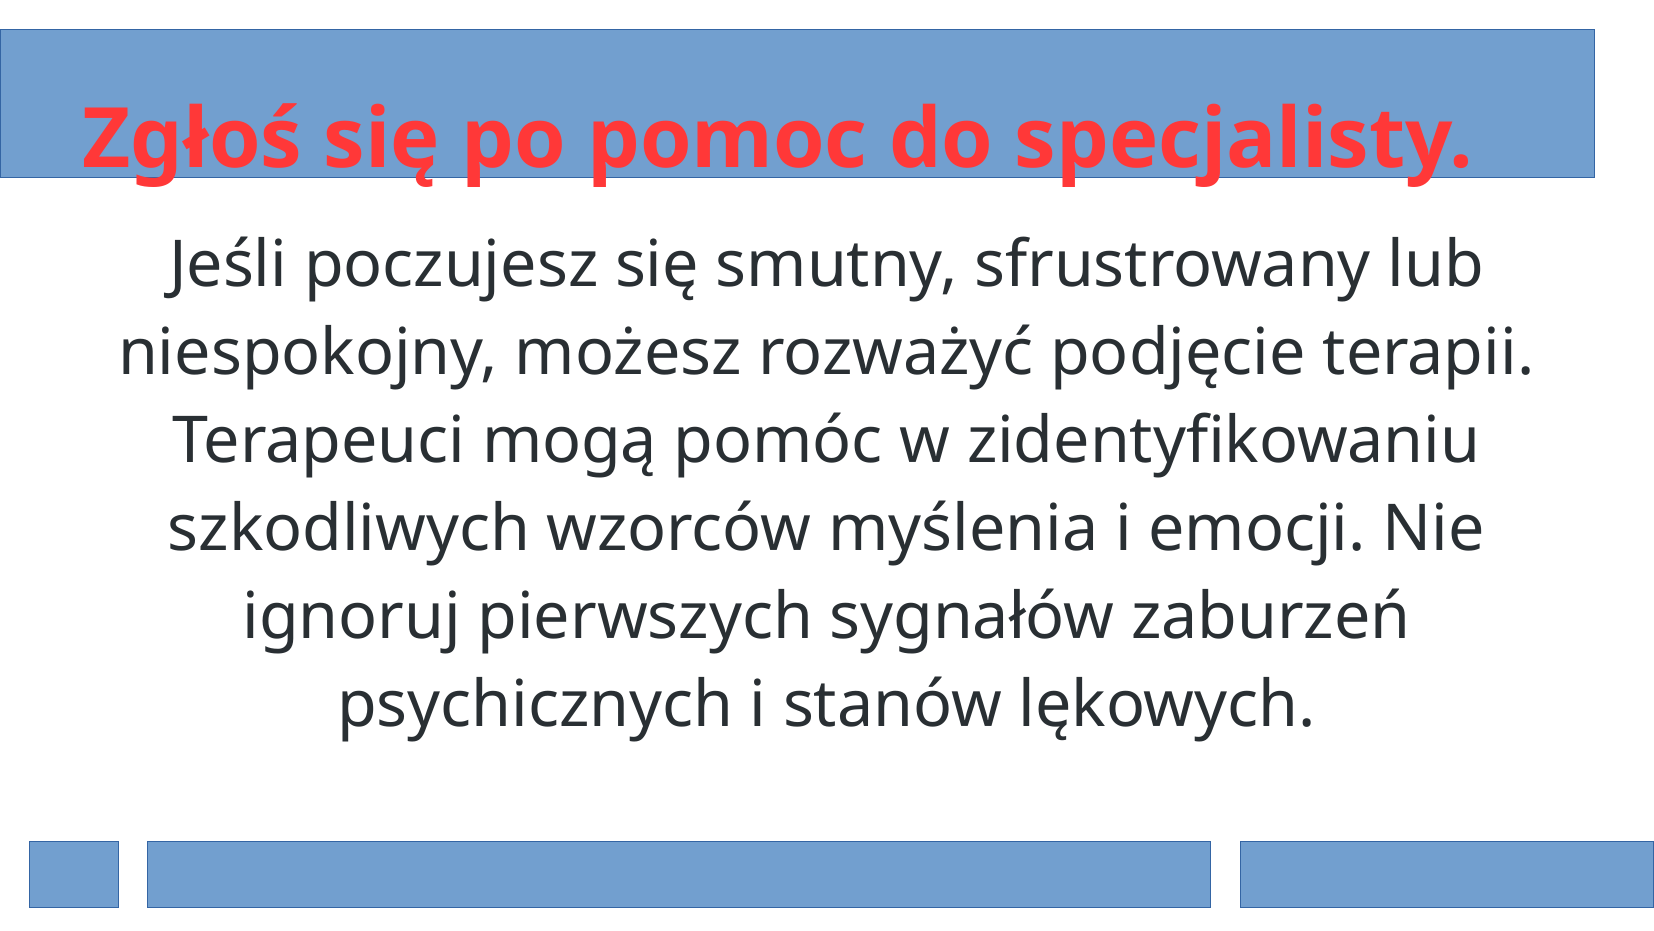

# Zgłoś się po pomoc do specjalisty.
Jeśli poczujesz się smutny, sfrustrowany lub niespokojny, możesz rozważyć podjęcie terapii. Terapeuci mogą pomóc w zidentyfikowaniu szkodliwych wzorców myślenia i emocji. Nie ignoruj pierwszych sygnałów zaburzeń psychicznych i stanów lękowych.